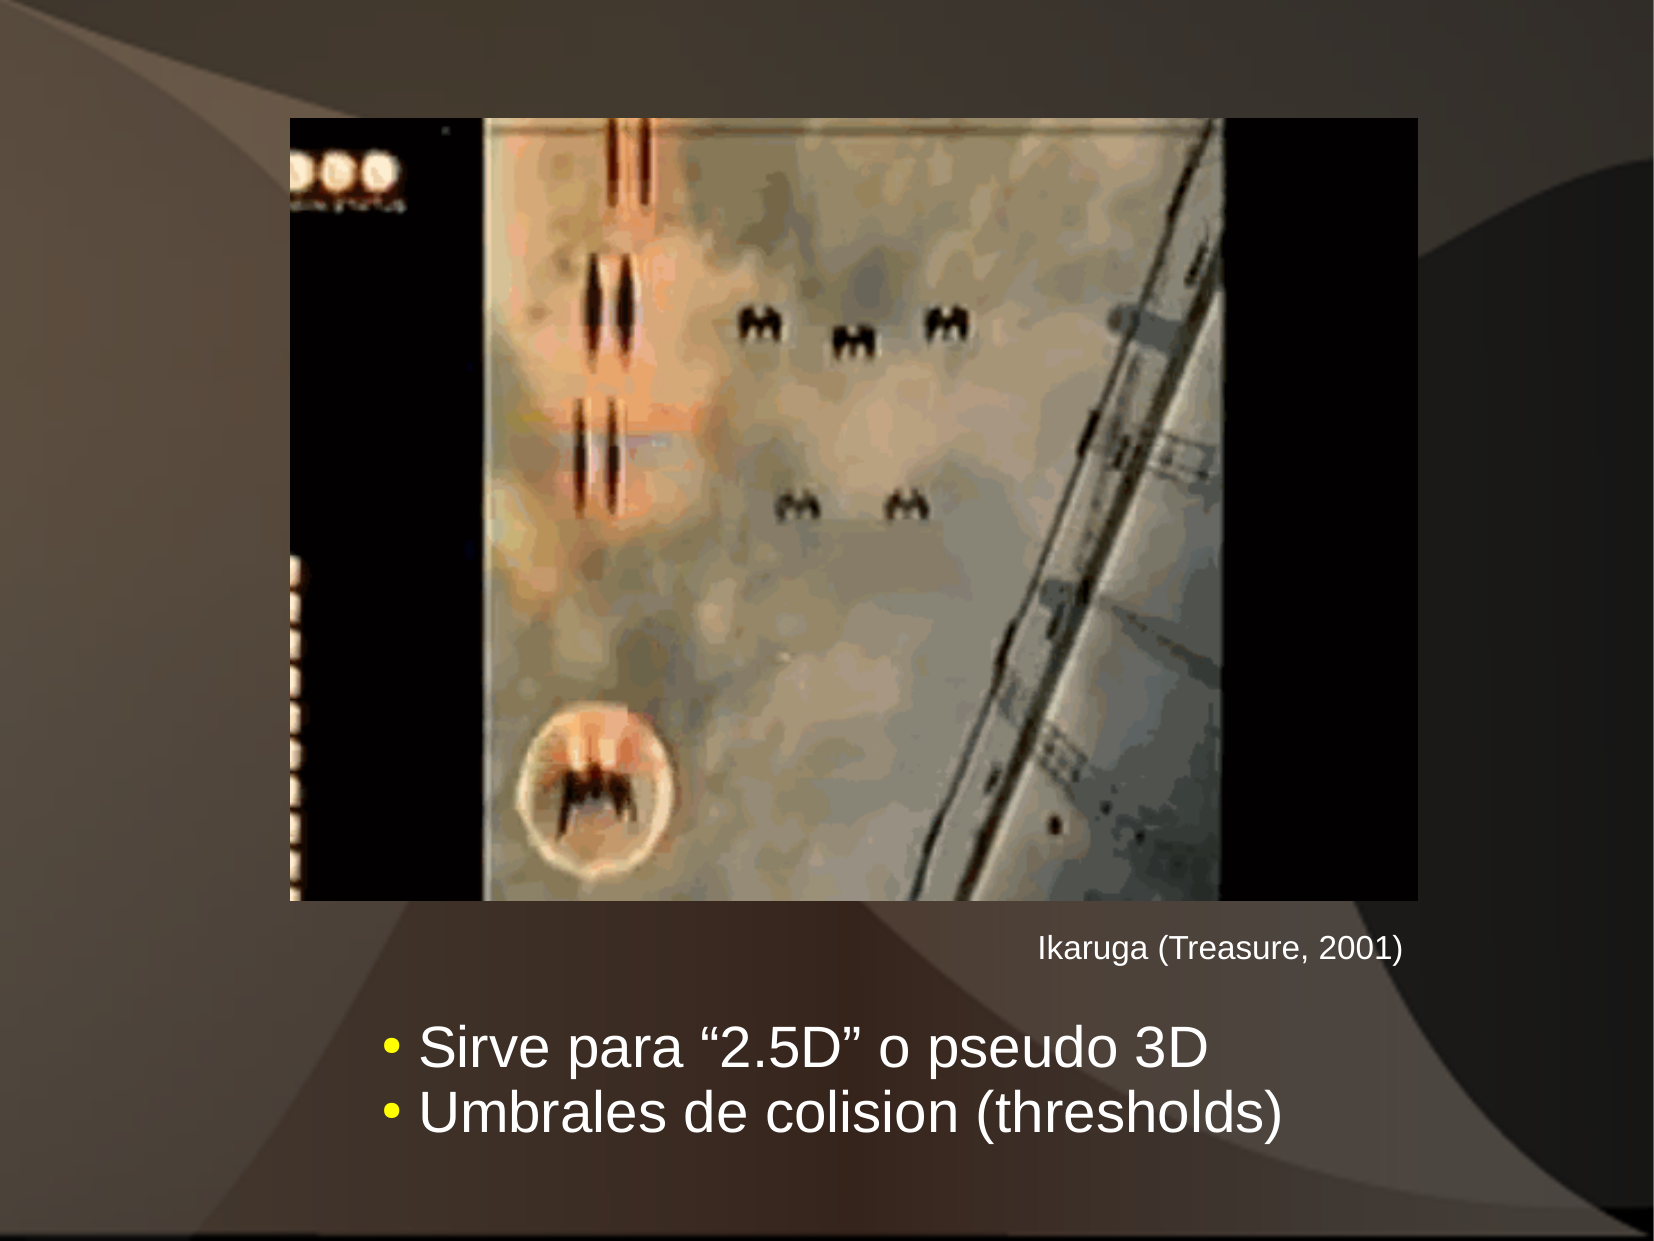

Ikaruga (Treasure, 2001)
 Sirve para “2.5D” o pseudo 3D
 Umbrales de colision (thresholds)